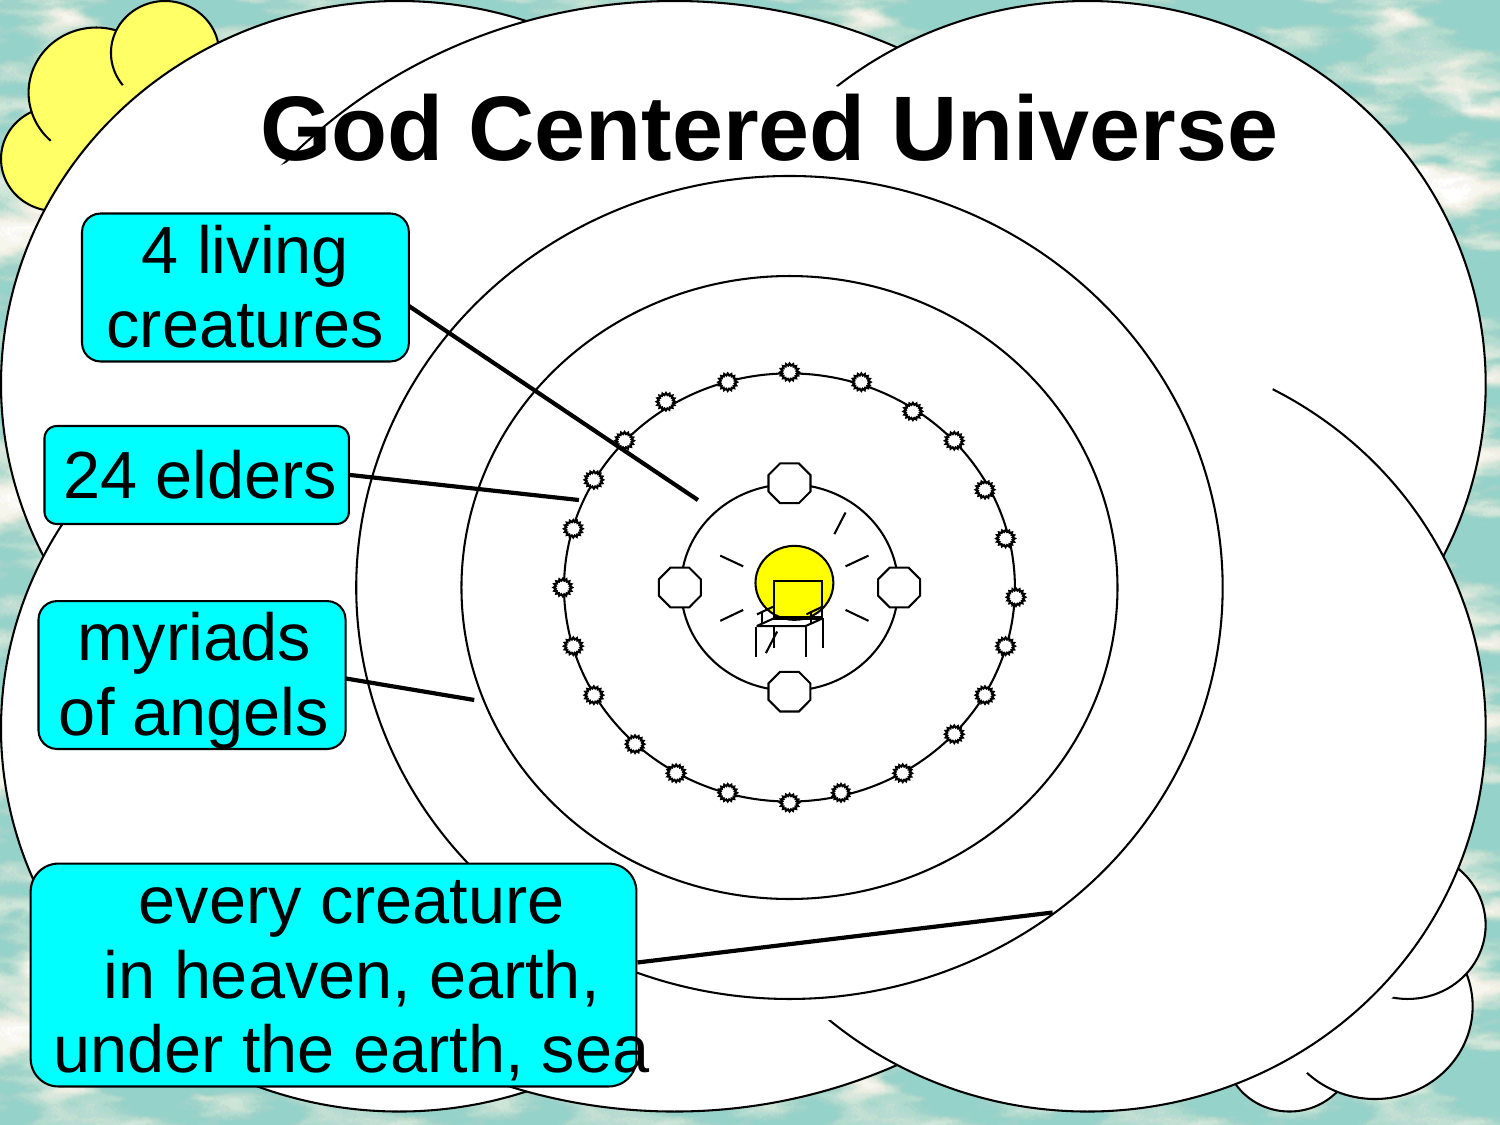

# God Centered Universe
every creature
in heaven, earth,
under the earth, sea
4 living
creatures
myriads
of angels
24 elders